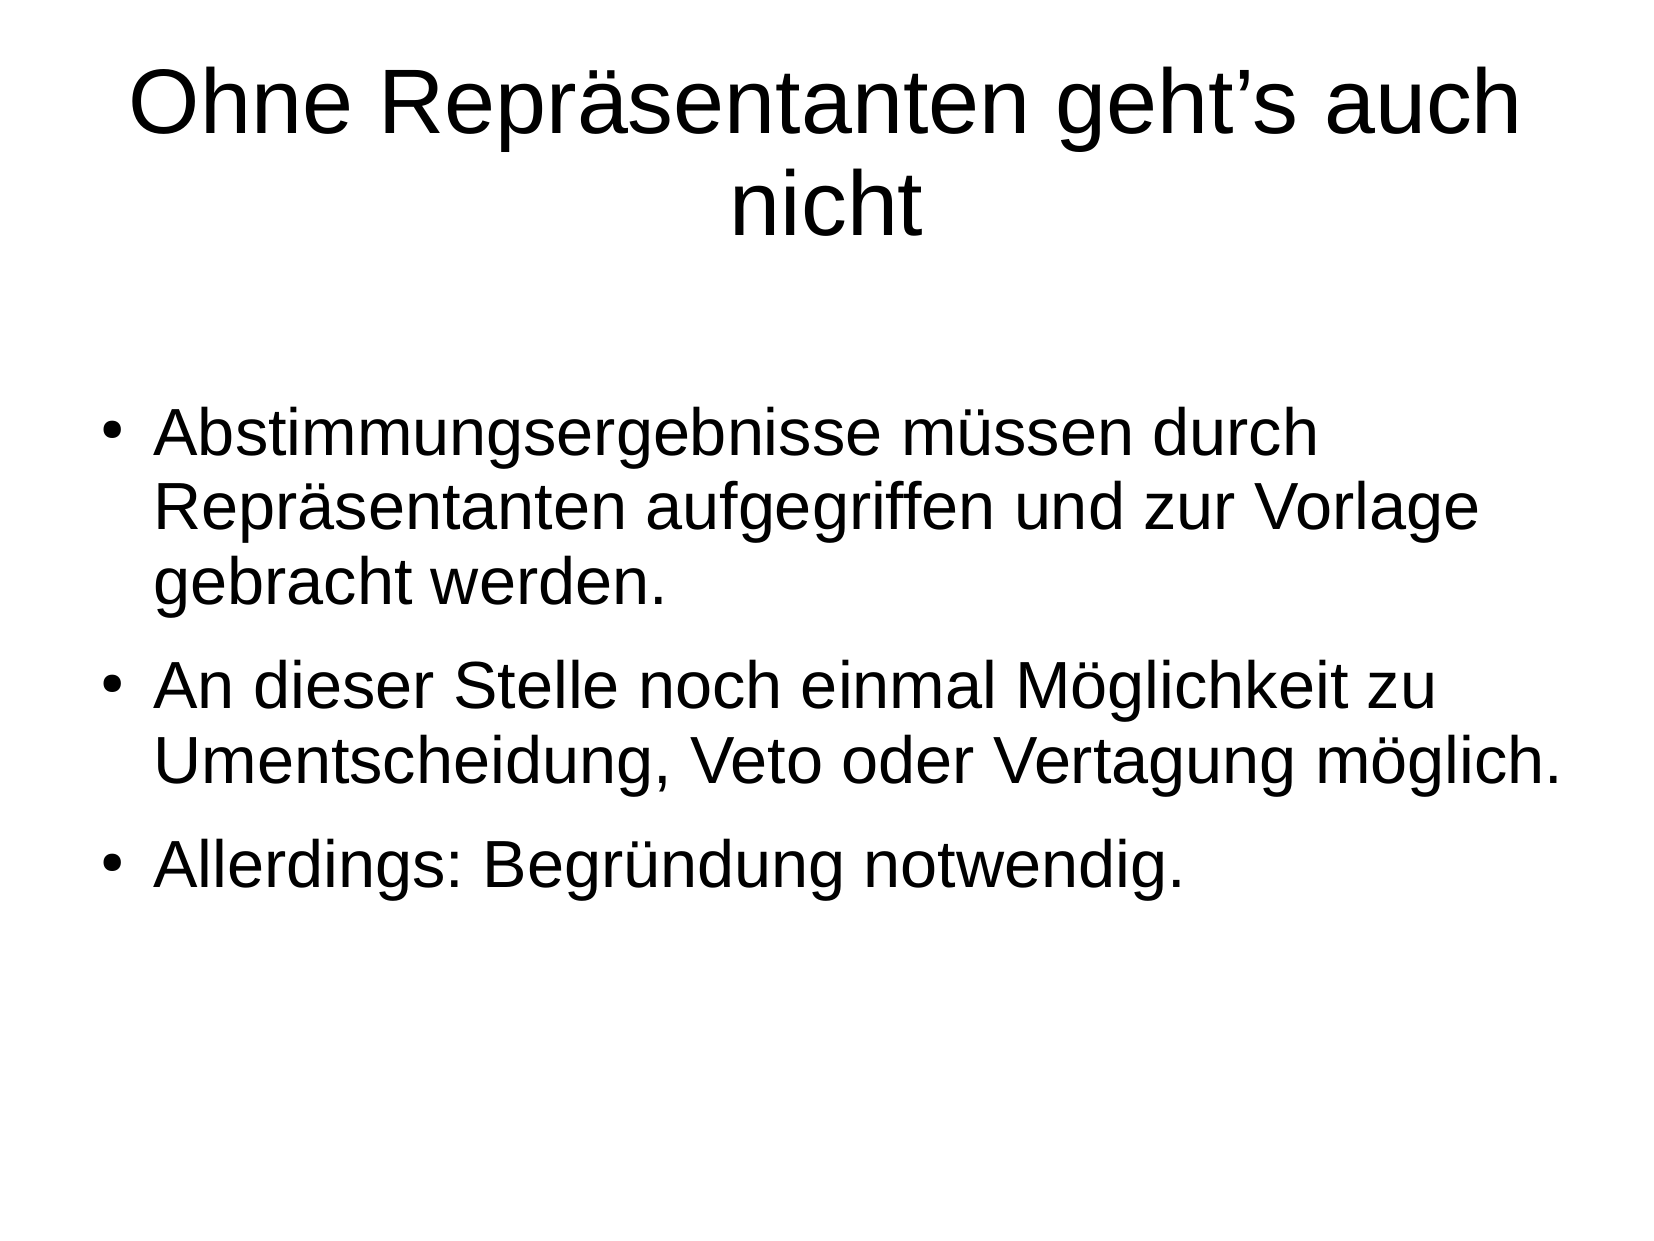

# Ohne Repräsentanten geht’s auch nicht
Abstimmungsergebnisse müssen durch Repräsentanten aufgegriffen und zur Vorlage gebracht werden.
An dieser Stelle noch einmal Möglichkeit zu Umentscheidung, Veto oder Vertagung möglich.
Allerdings: Begründung notwendig.